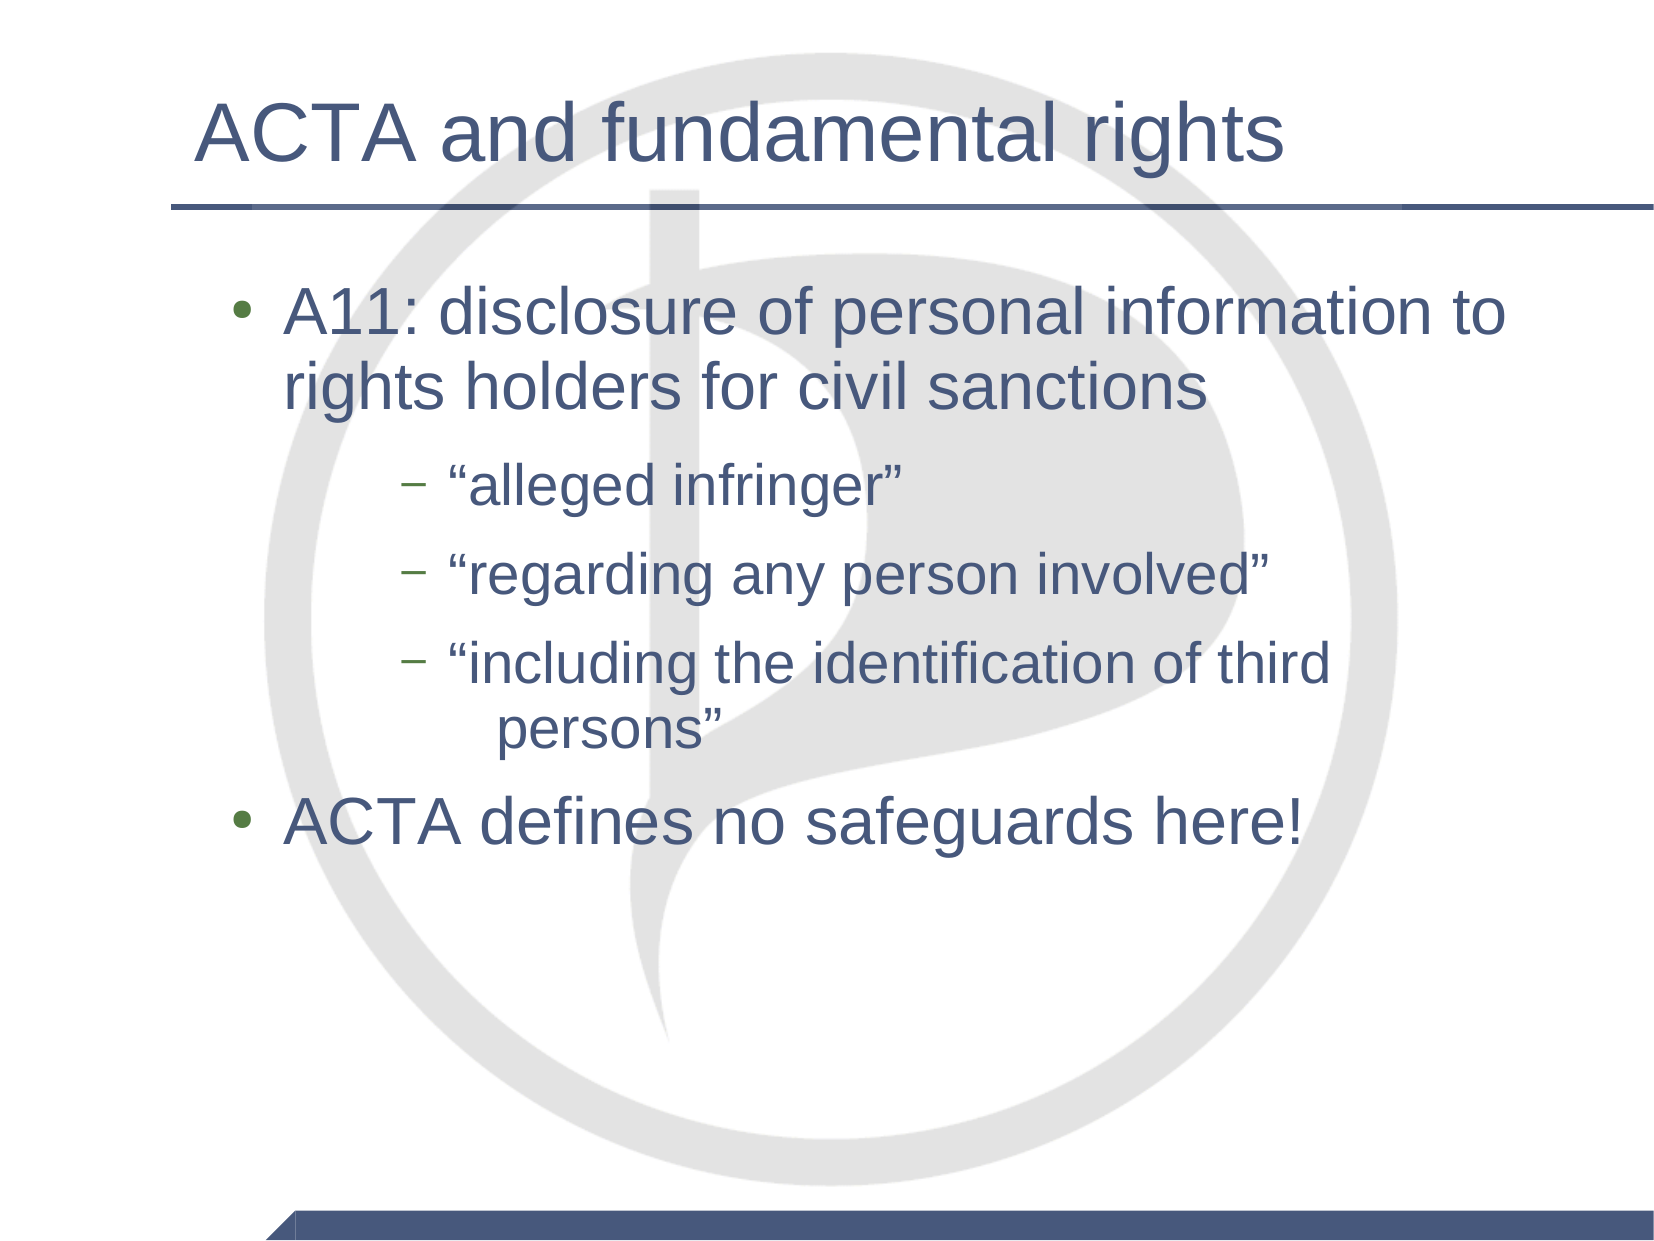

# ACTA and fundamental rights
A11: disclosure of personal information to rights holders for civil sanctions
“alleged infringer”
“regarding any person involved”
“including the identification of third persons”
ACTA defines no safeguards here!